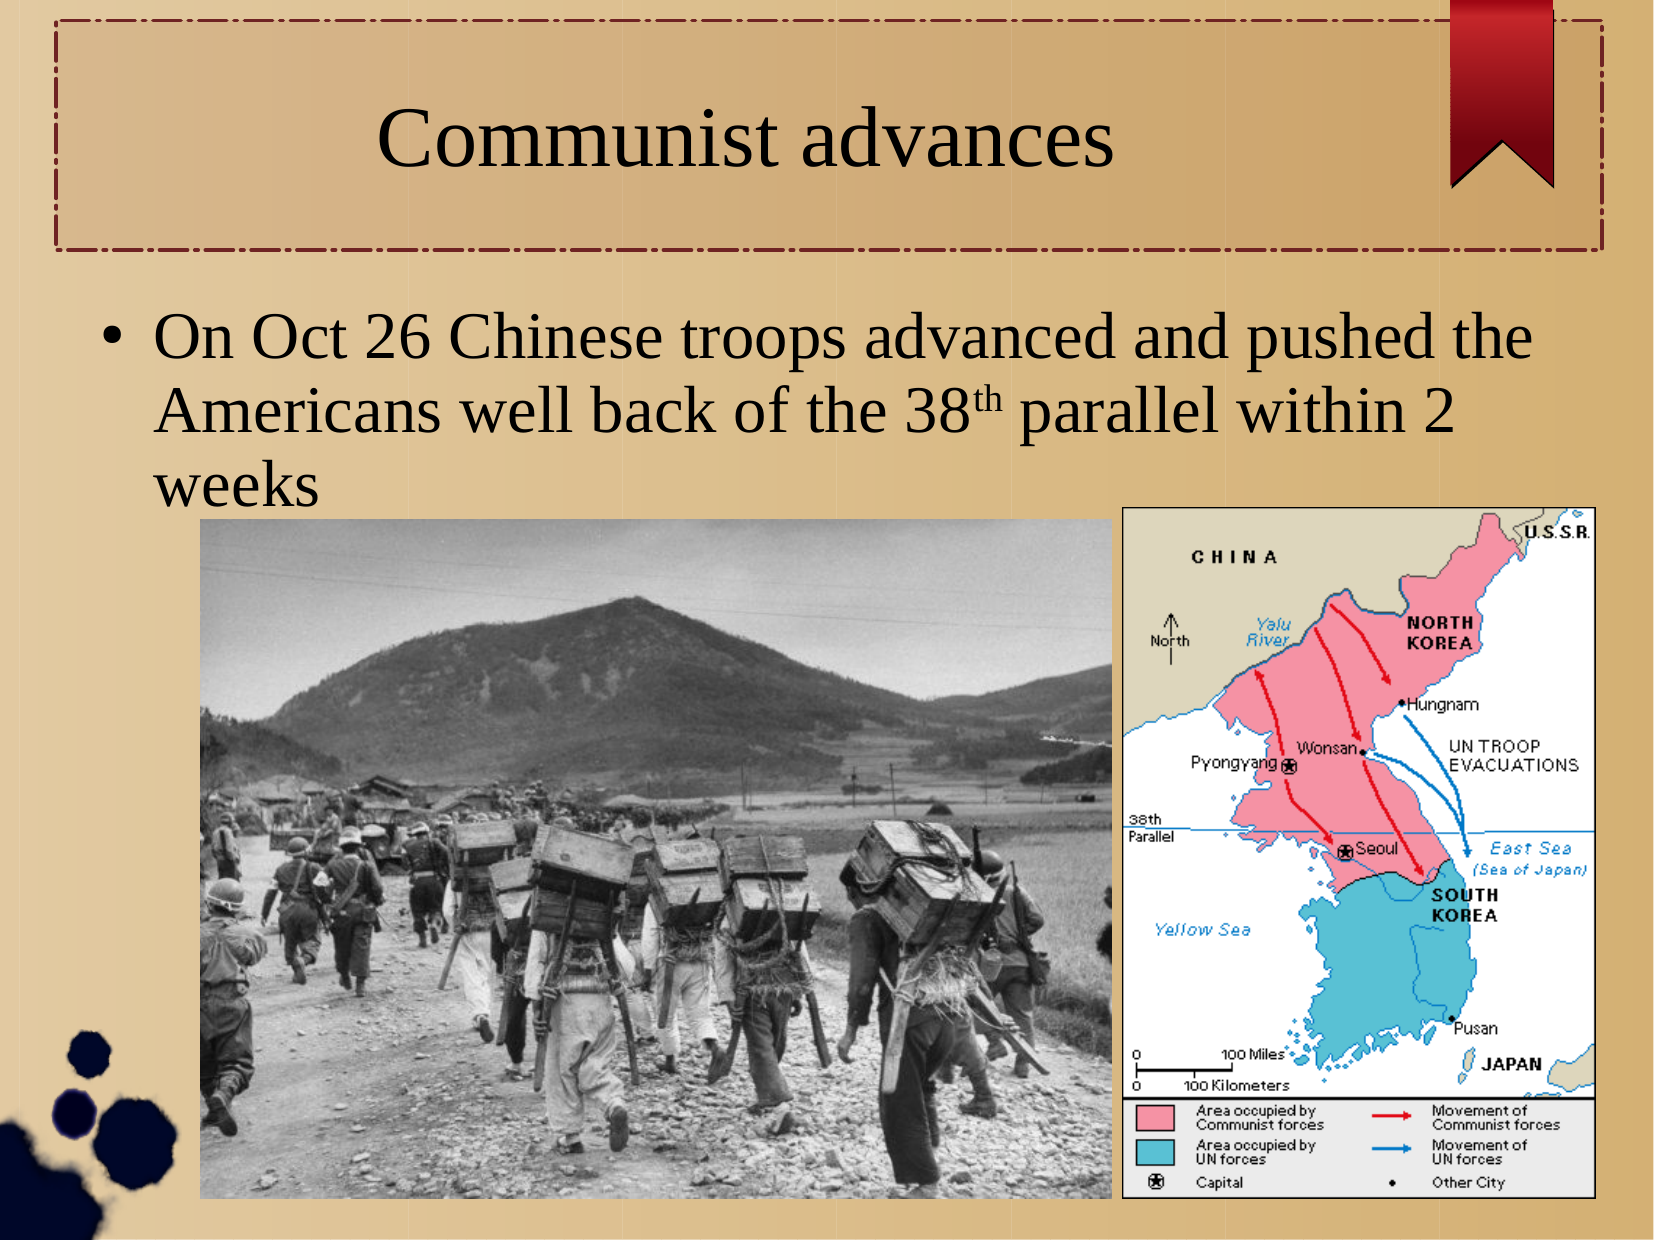

# Communist advances
On Oct 26 Chinese troops advanced and pushed the Americans well back of the 38th parallel within 2 weeks